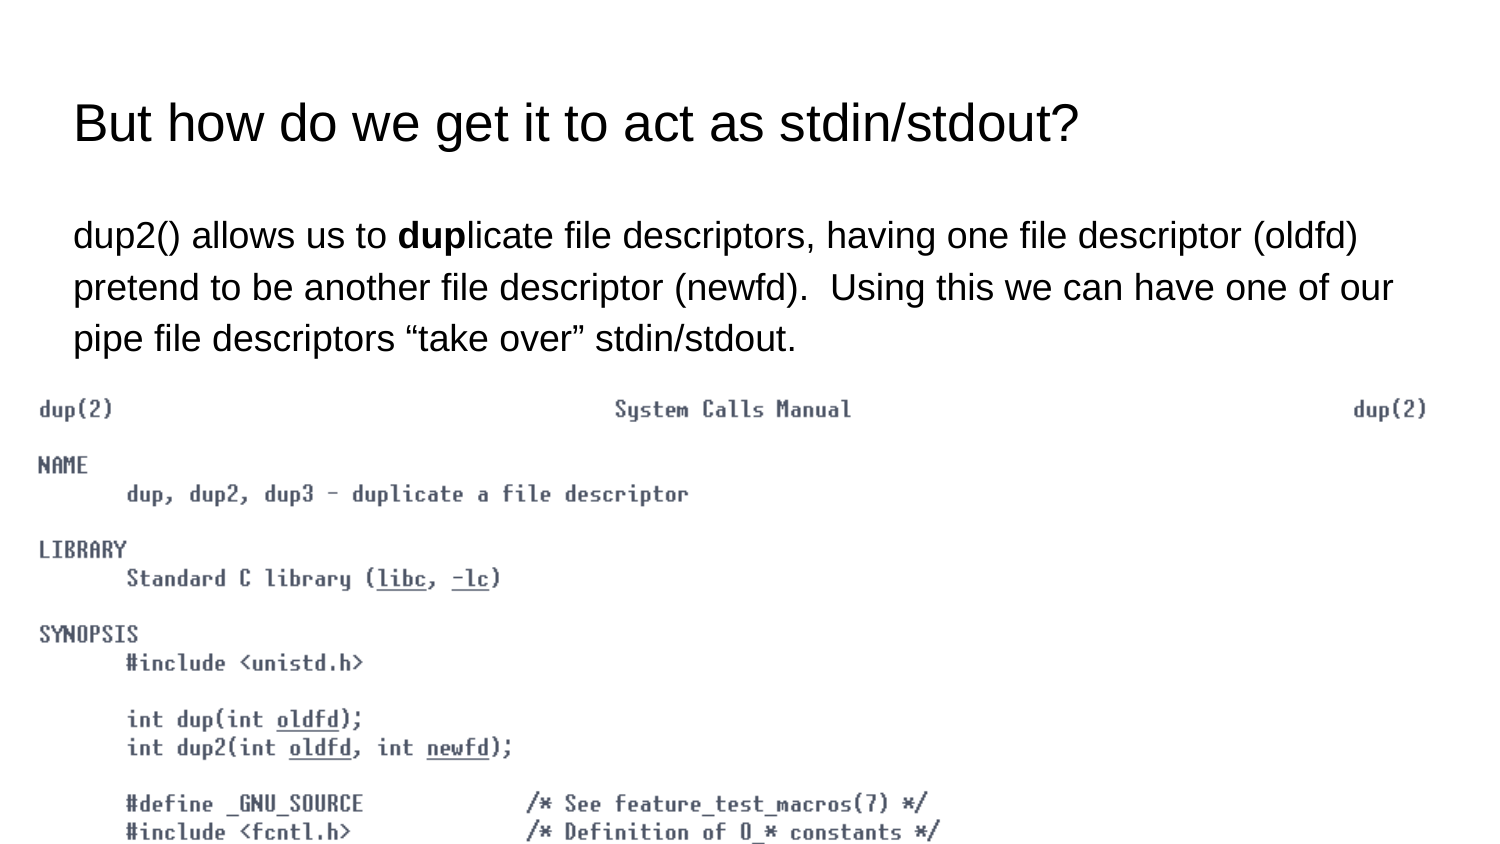

# But how do we get it to act as stdin/stdout?
dup2() allows us to duplicate file descriptors, having one file descriptor (oldfd) pretend to be another file descriptor (newfd). Using this we can have one of our pipe file descriptors “take over” stdin/stdout.